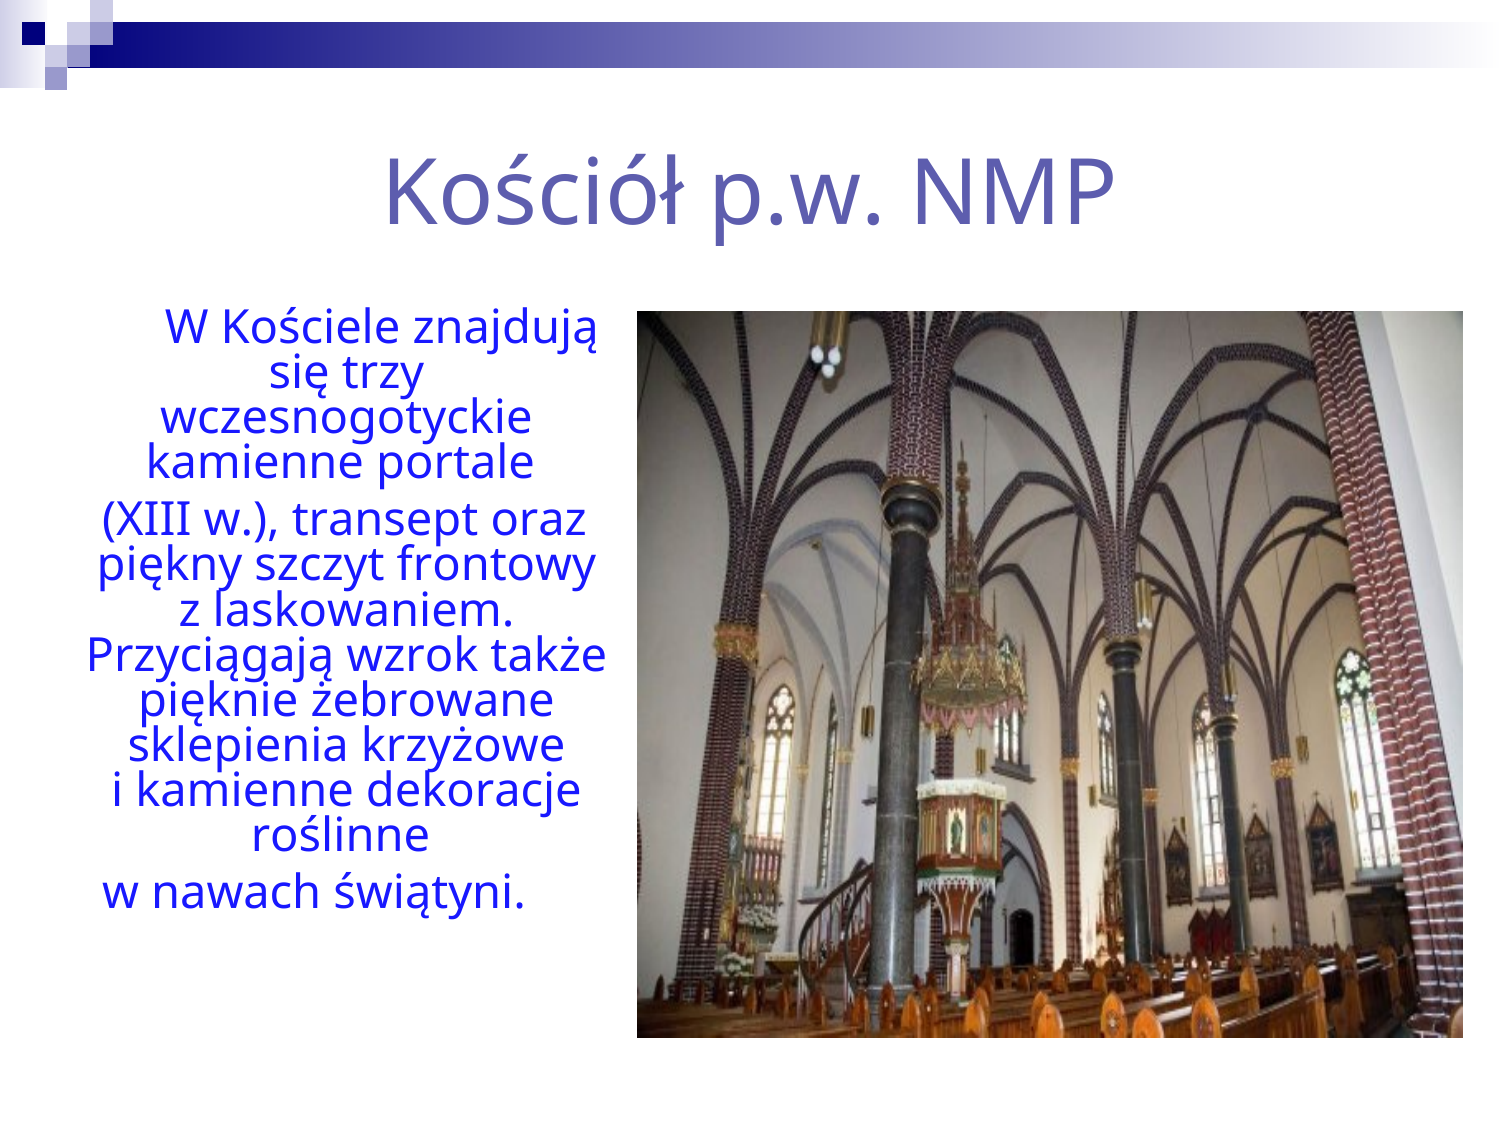

# Kościół p.w. NMP
	W Kościele znajdują się trzy wczesnogotyckie kamienne portale
 (XIII w.), transept oraz piękny szczyt frontowy z laskowaniem. Przyciągają wzrok także pięknie żebrowane sklepienia krzyżowe i kamienne dekoracje roślinne
w nawach świątyni.